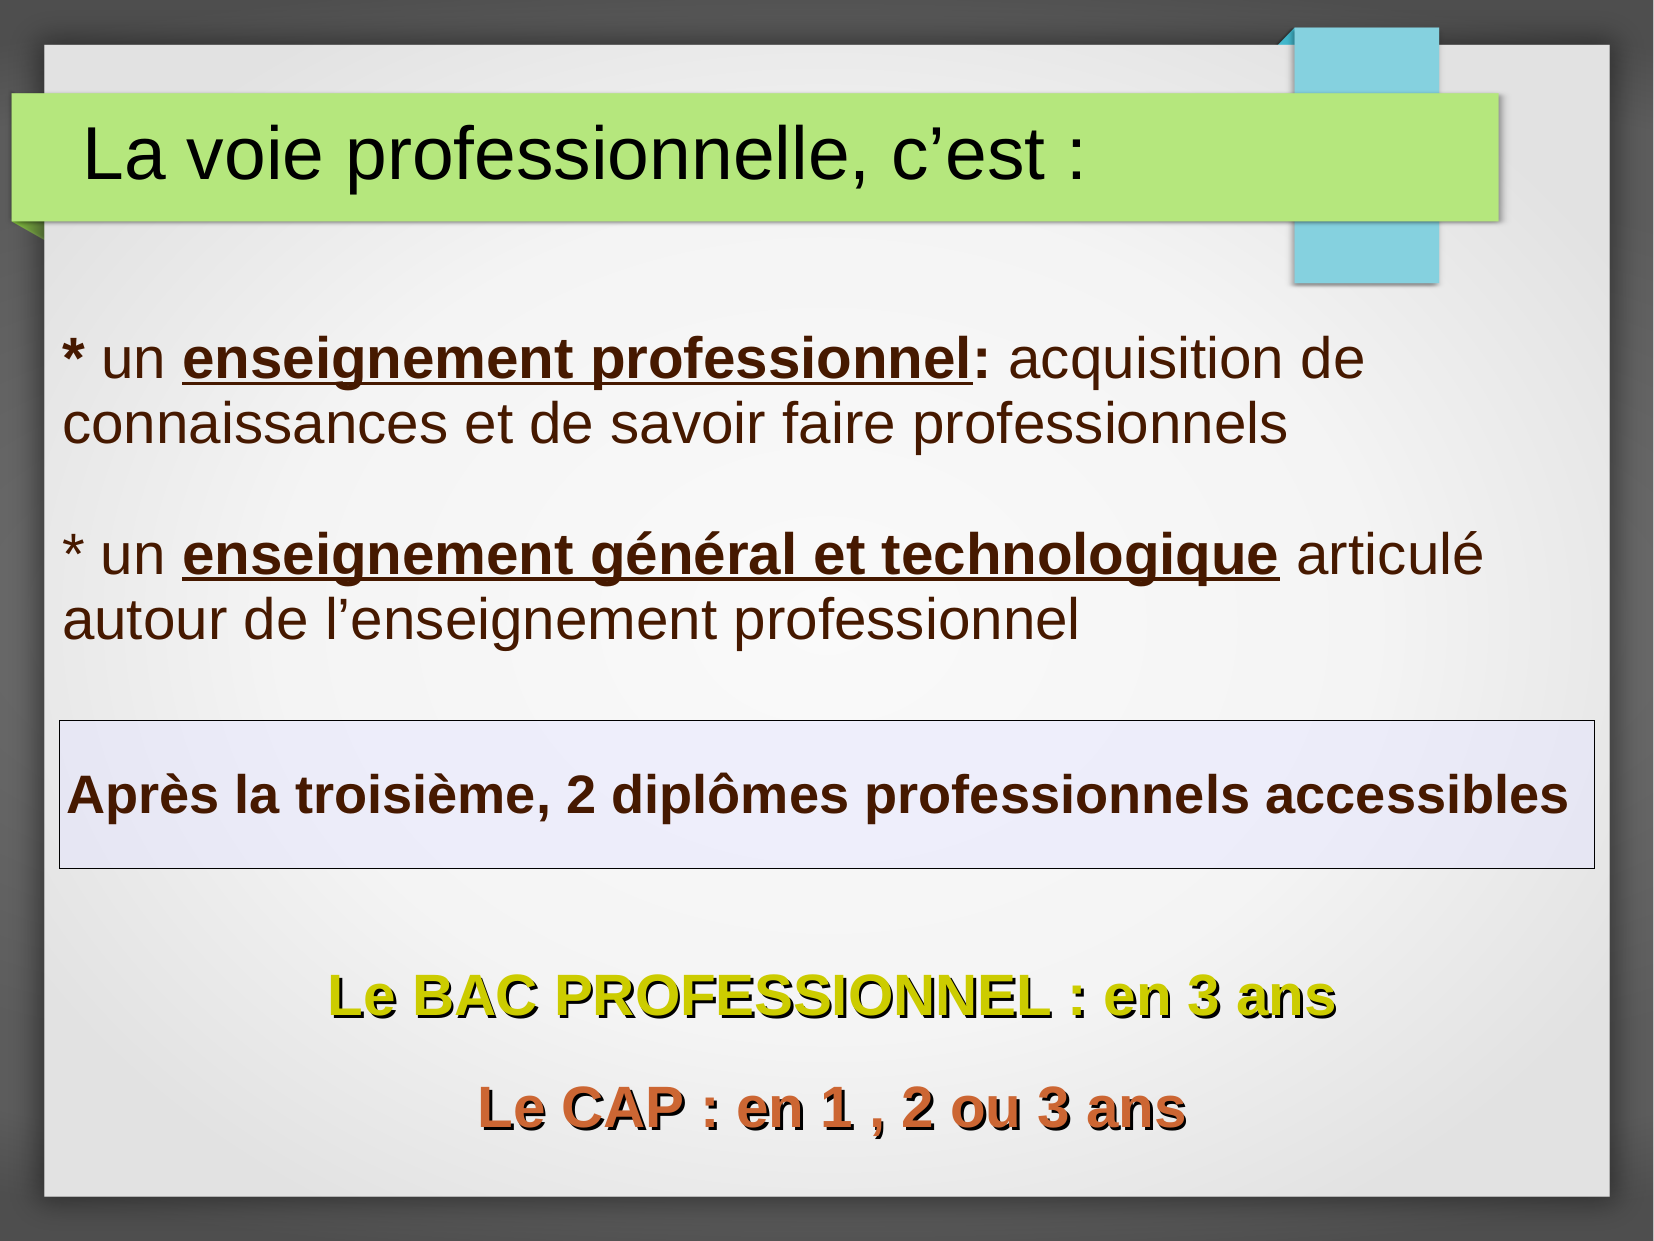

# La voie professionnelle, c’est :
* un enseignement professionnel: acquisition de connaissances et de savoir faire professionnels
* un enseignement général et technologique articulé autour de l’enseignement professionnel
Après la troisième, 2 diplômes professionnels accessibles
Le BAC PROFESSIONNEL : en 3 ans
Le CAP : en 1 , 2 ou 3 ans